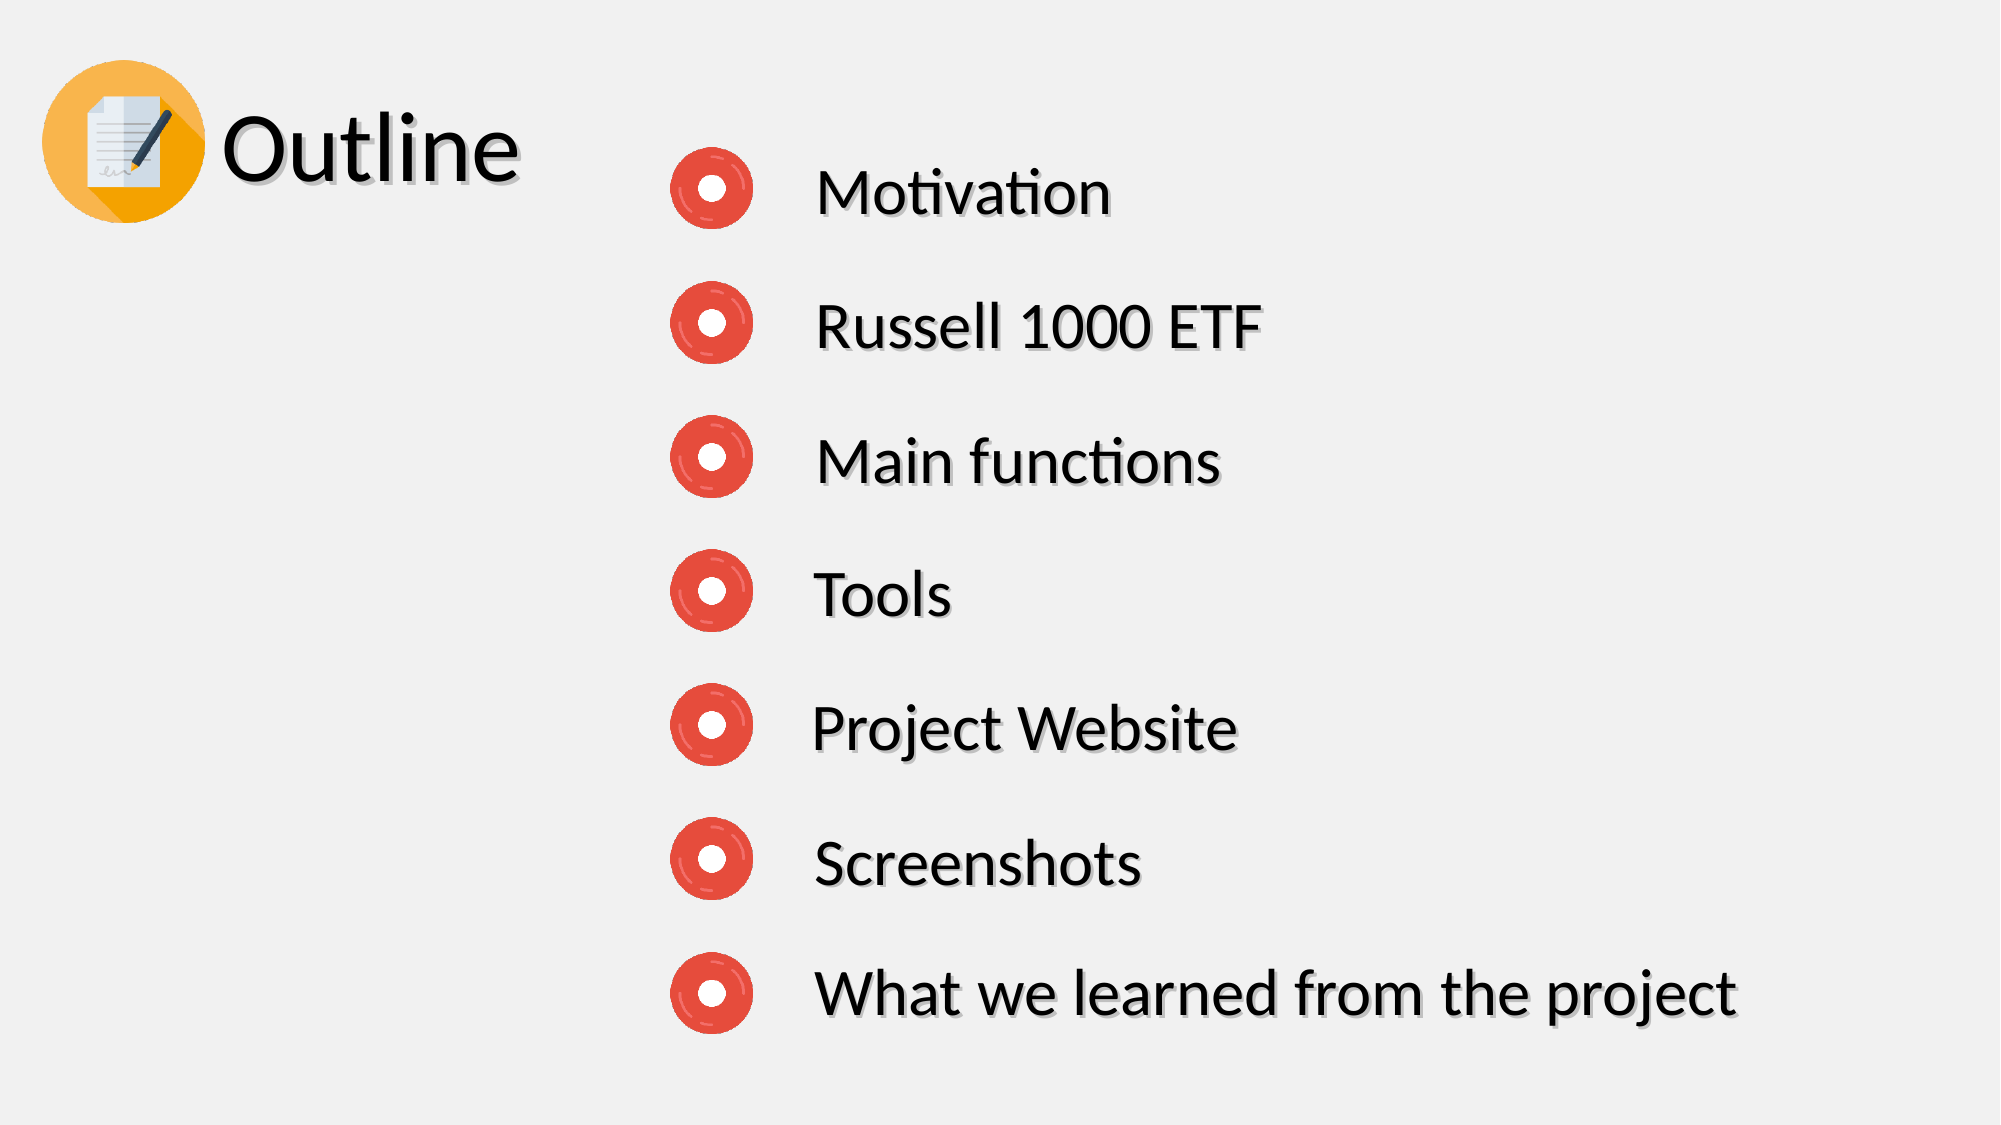

Outline
Motivation
Russell 1000 ETF
Main functions
Tools
Project Website
Screenshots
What we learned from the project